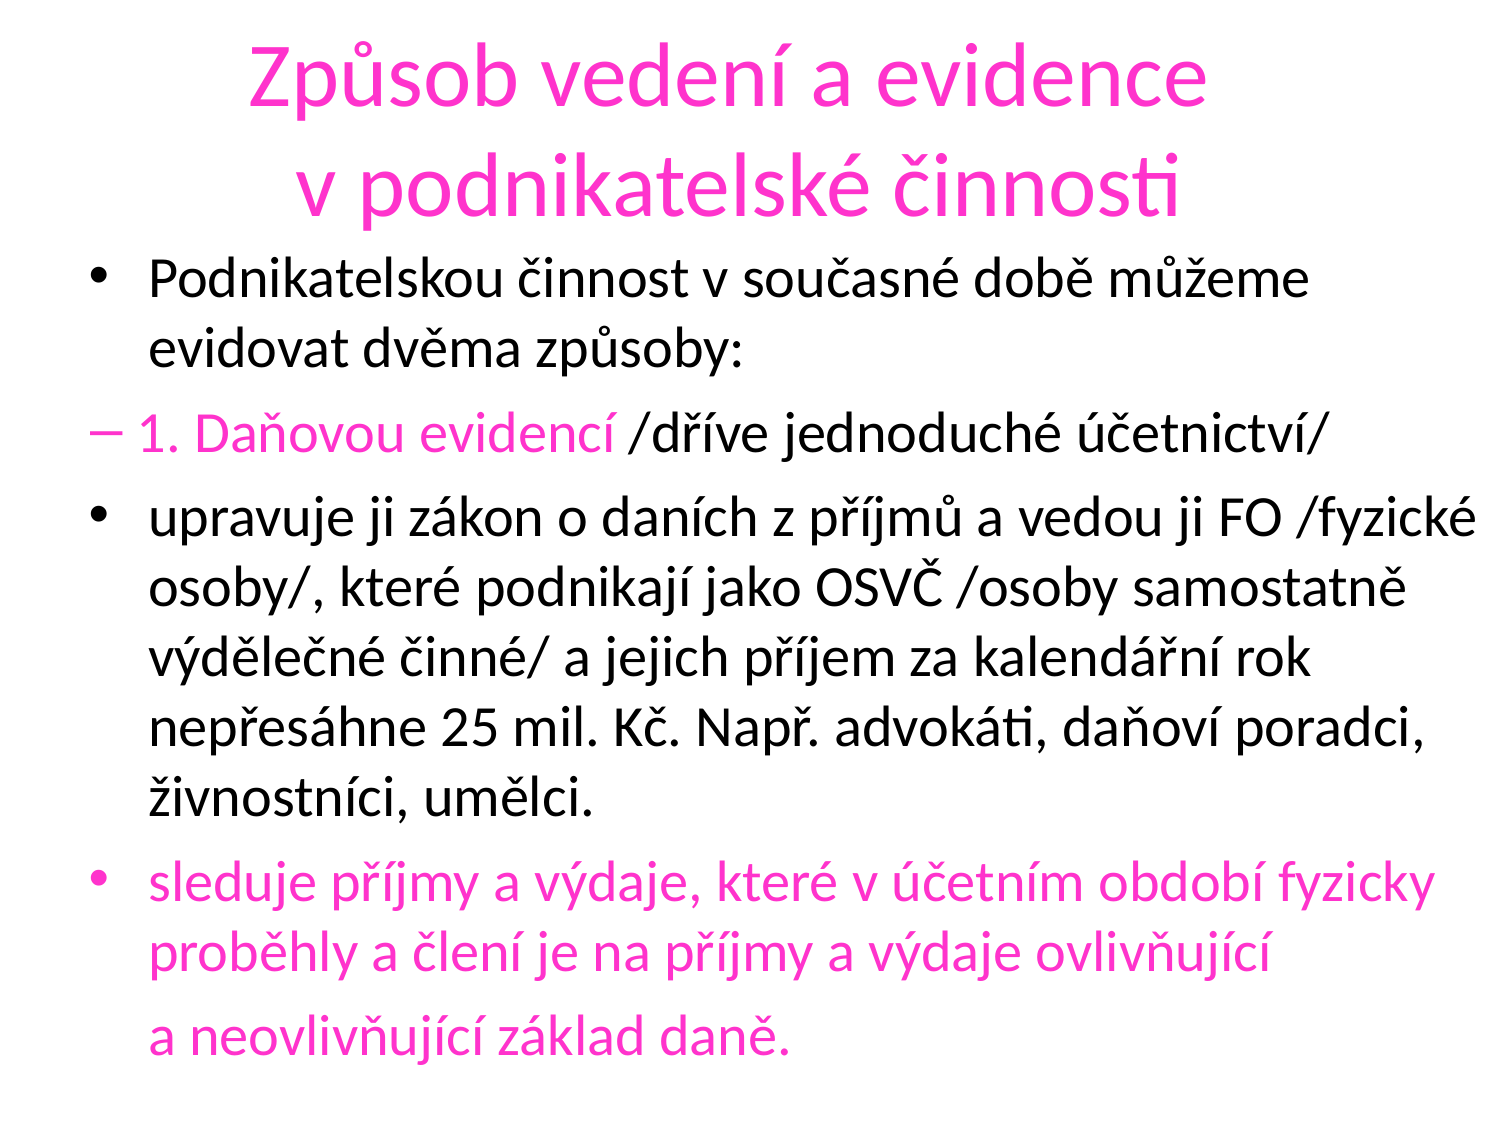

# Způsob vedení a evidence v podnikatelské činnosti
Podnikatelskou činnost v současné době můžeme evidovat dvěma způsoby:
1. Daňovou evidencí /dříve jednoduché účetnictví/
upravuje ji zákon o daních z příjmů a vedou ji FO /fyzické osoby/, které podnikají jako OSVČ /osoby samostatně výdělečné činné/ a jejich příjem za kalendářní rok nepřesáhne 25 mil. Kč. Např. advokáti, daňoví poradci, živnostníci, umělci.
sleduje příjmy a výdaje, které v účetním období fyzicky proběhly a člení je na příjmy a výdaje ovlivňující
	a neovlivňující základ daně.